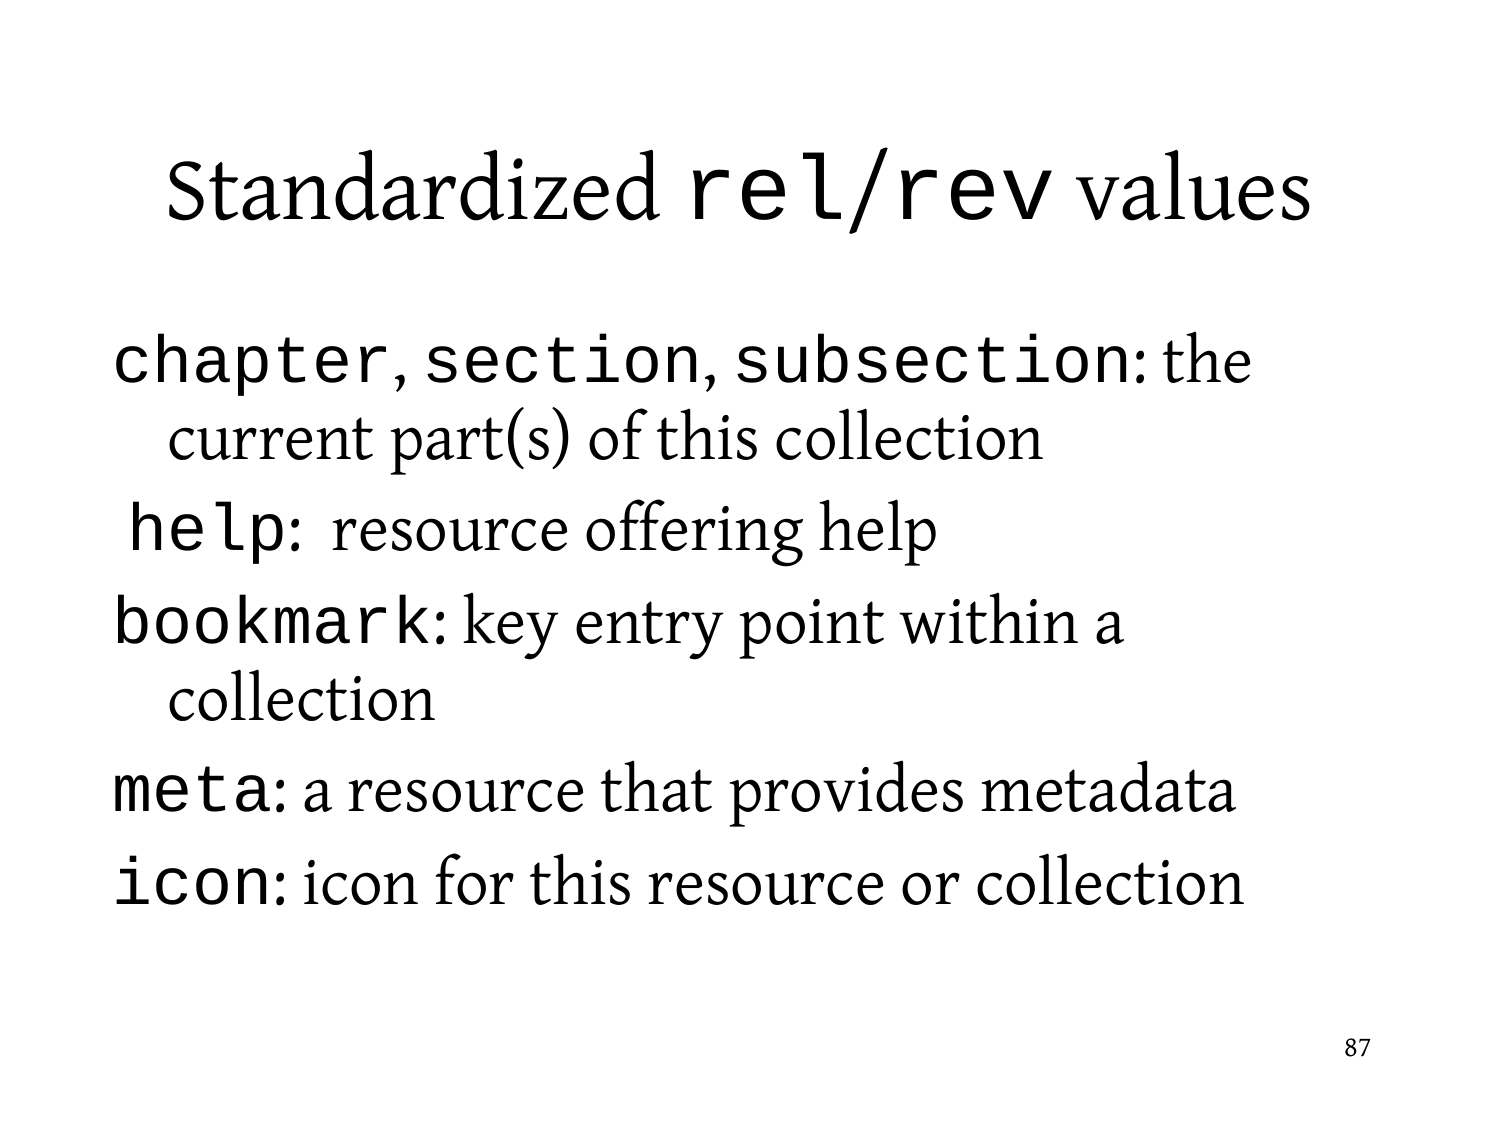

# Standardized rel/rev values
chapter, section, subsection: the current part(s) of this collection
 help: resource offering help
bookmark: key entry point within a collection
meta: a resource that provides metadata
icon: icon for this resource or collection